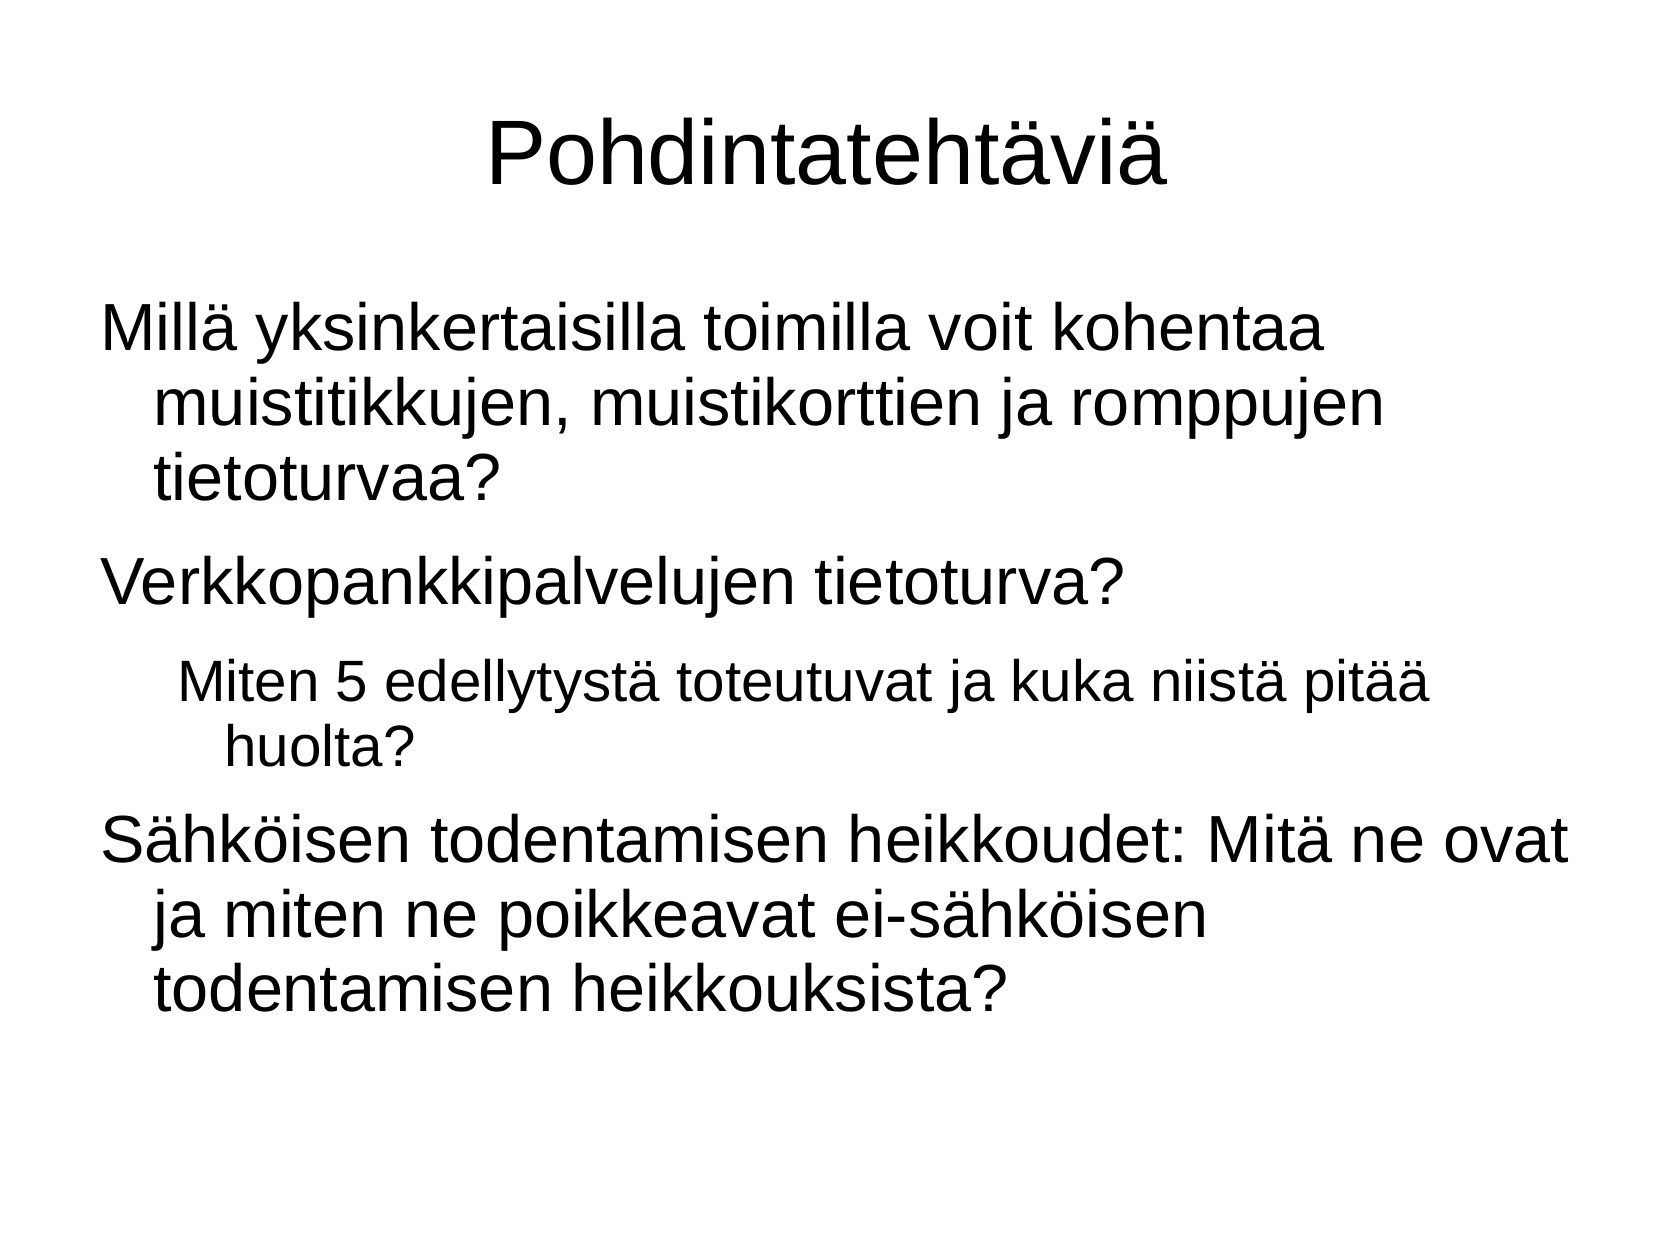

# Pohdintatehtäviä
Millä yksinkertaisilla toimilla voit kohentaa muistitikkujen, muistikorttien ja romppujen tietoturvaa?
Verkkopankkipalvelujen tietoturva?
Miten 5 edellytystä toteutuvat ja kuka niistä pitää huolta?
Sähköisen todentamisen heikkoudet: Mitä ne ovat ja miten ne poikkeavat ei-sähköisen todentamisen heikkouksista?